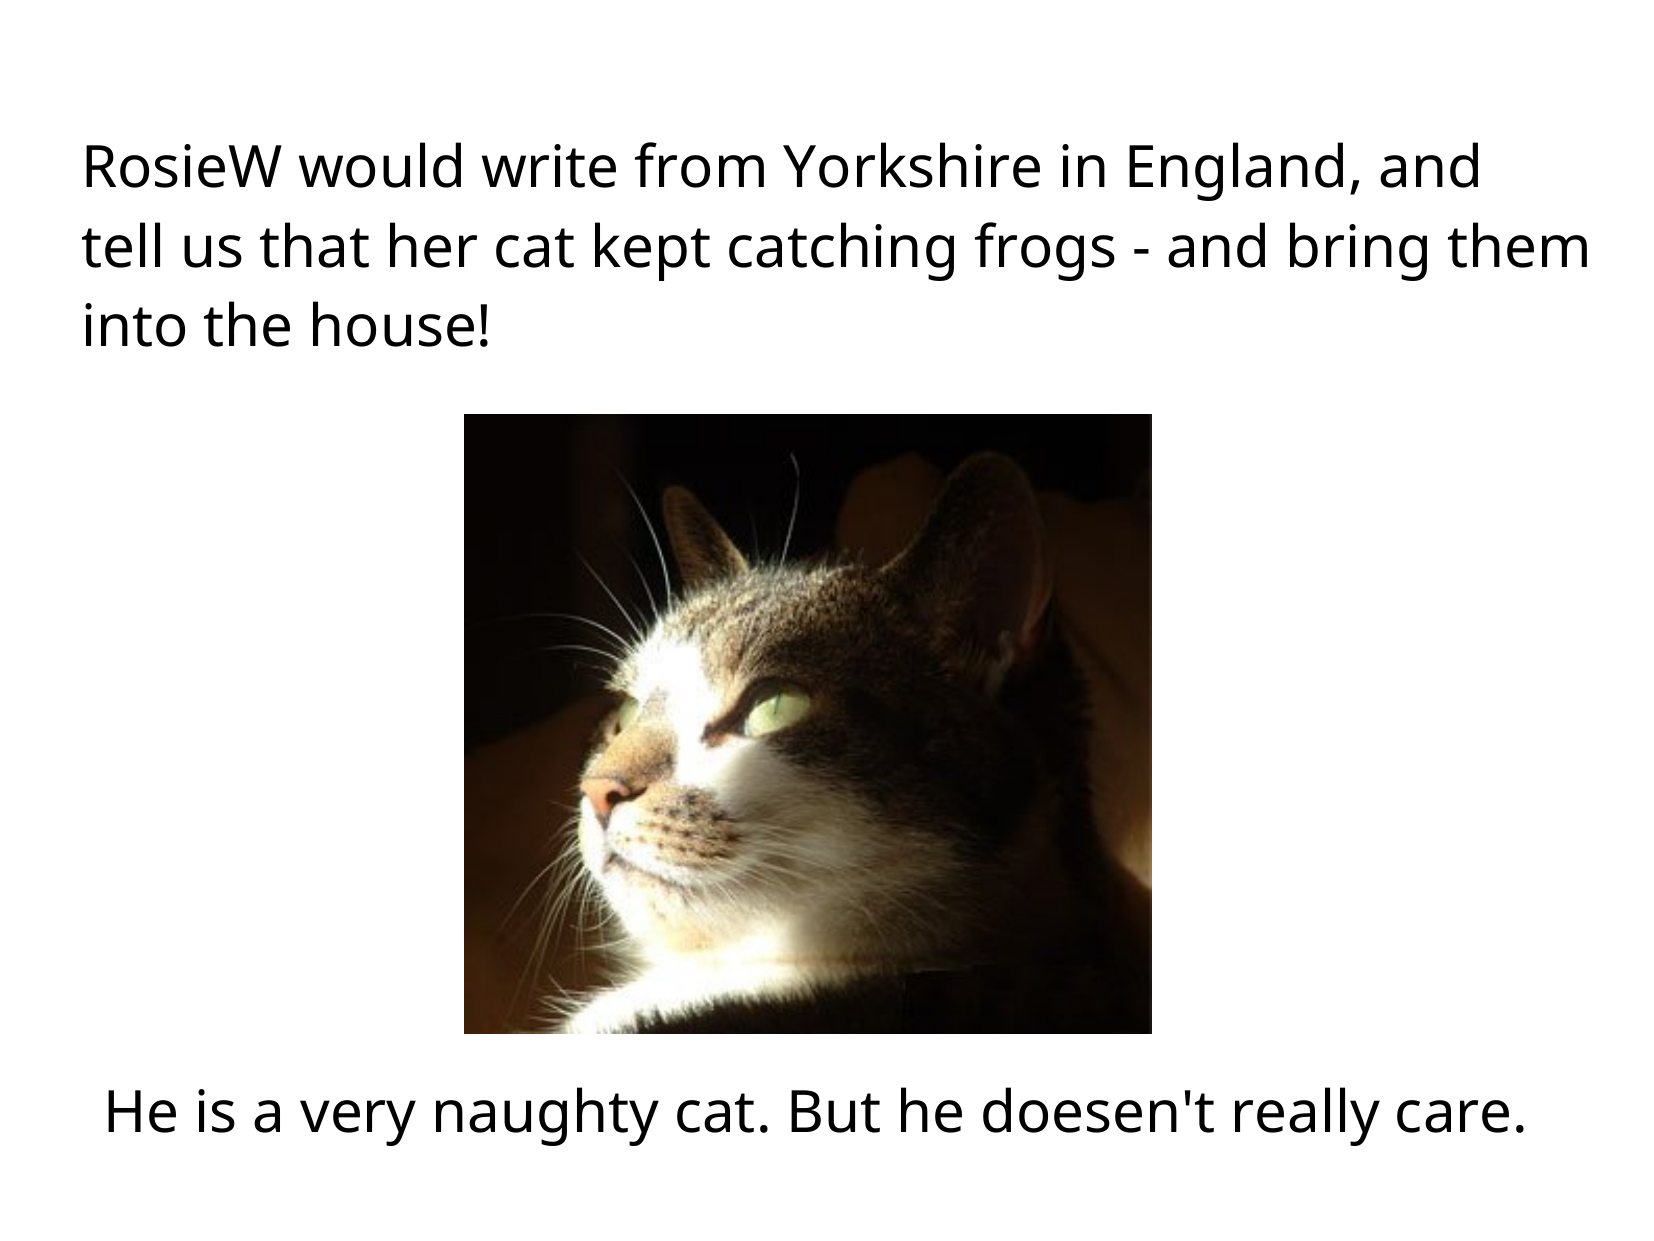

RosieW would write from Yorkshire in England, and
tell us that her cat kept catching frogs - and bring them
into the house!
He is a very naughty cat. But he doesen't really care.